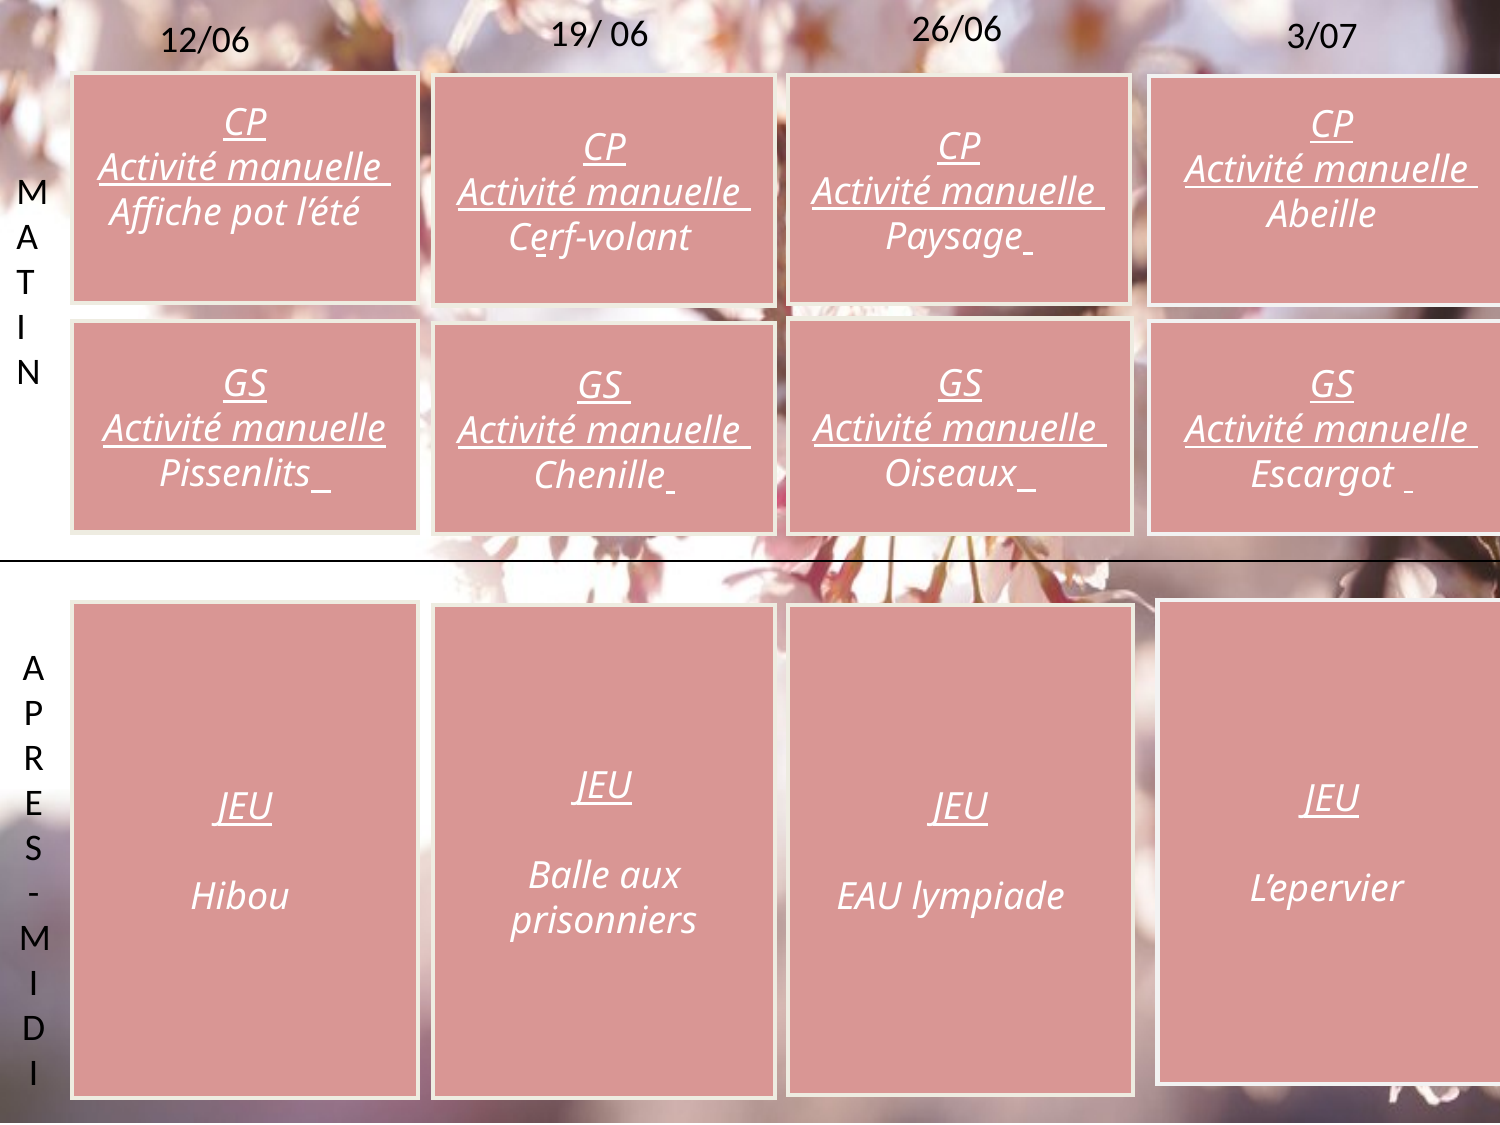

26/06
19/ 06
3/07
12/06
CP
Activité manuelle
Affiche pot l’été
CP
Activité manuelle
Cerf-volant
CP
Activité manuelle
Paysage
CP
Activité manuelle
Abeille
MATIN
GS
Activité manuelle
Oiseaux
GS
Activité manuelle
Pissenlits
GS
Activité manuelle
Escargot
GS
Activité manuelle
Chenille
JEU
L’epervier
JEU
Hibou
JEU
Balle aux prisonniers
JEU
EAU lympiade
APRES
-
MIDI